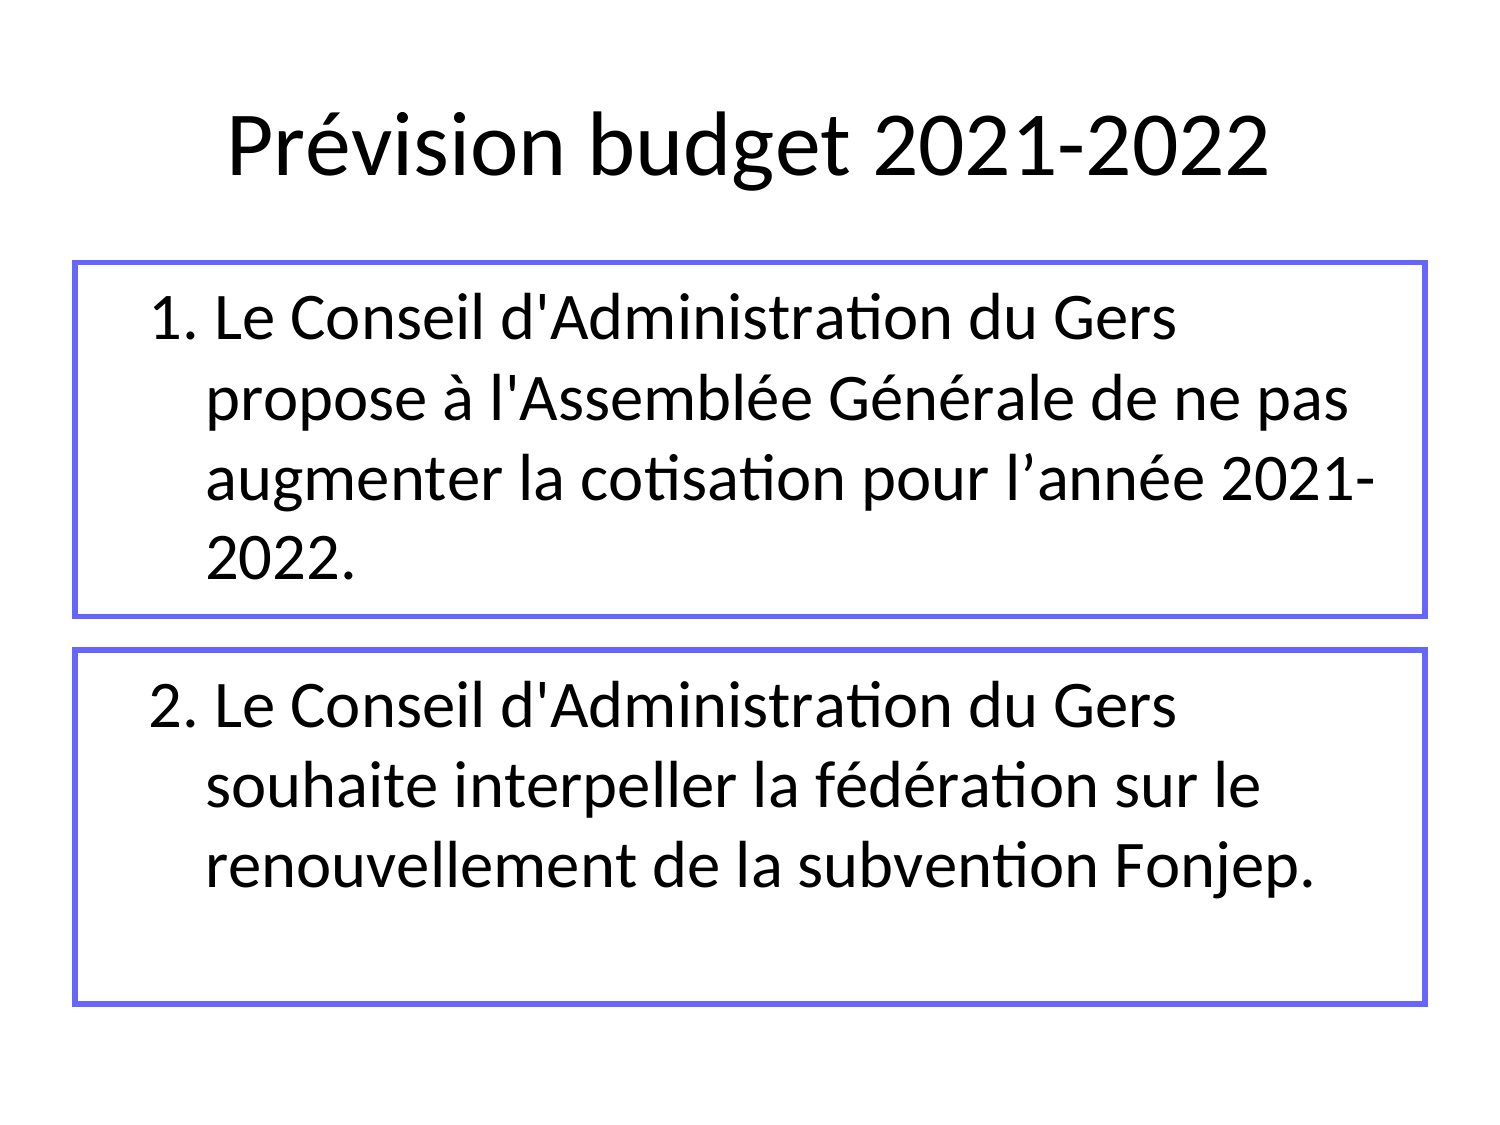

# Prévision budget 2021-2022
1. Le Conseil d'Administration du Gers propose à l'Assemblée Générale de ne pas augmenter la cotisation pour l’année 2021-2022.
2. Le Conseil d'Administration du Gers souhaite interpeller la fédération sur le renouvellement de la subvention Fonjep.